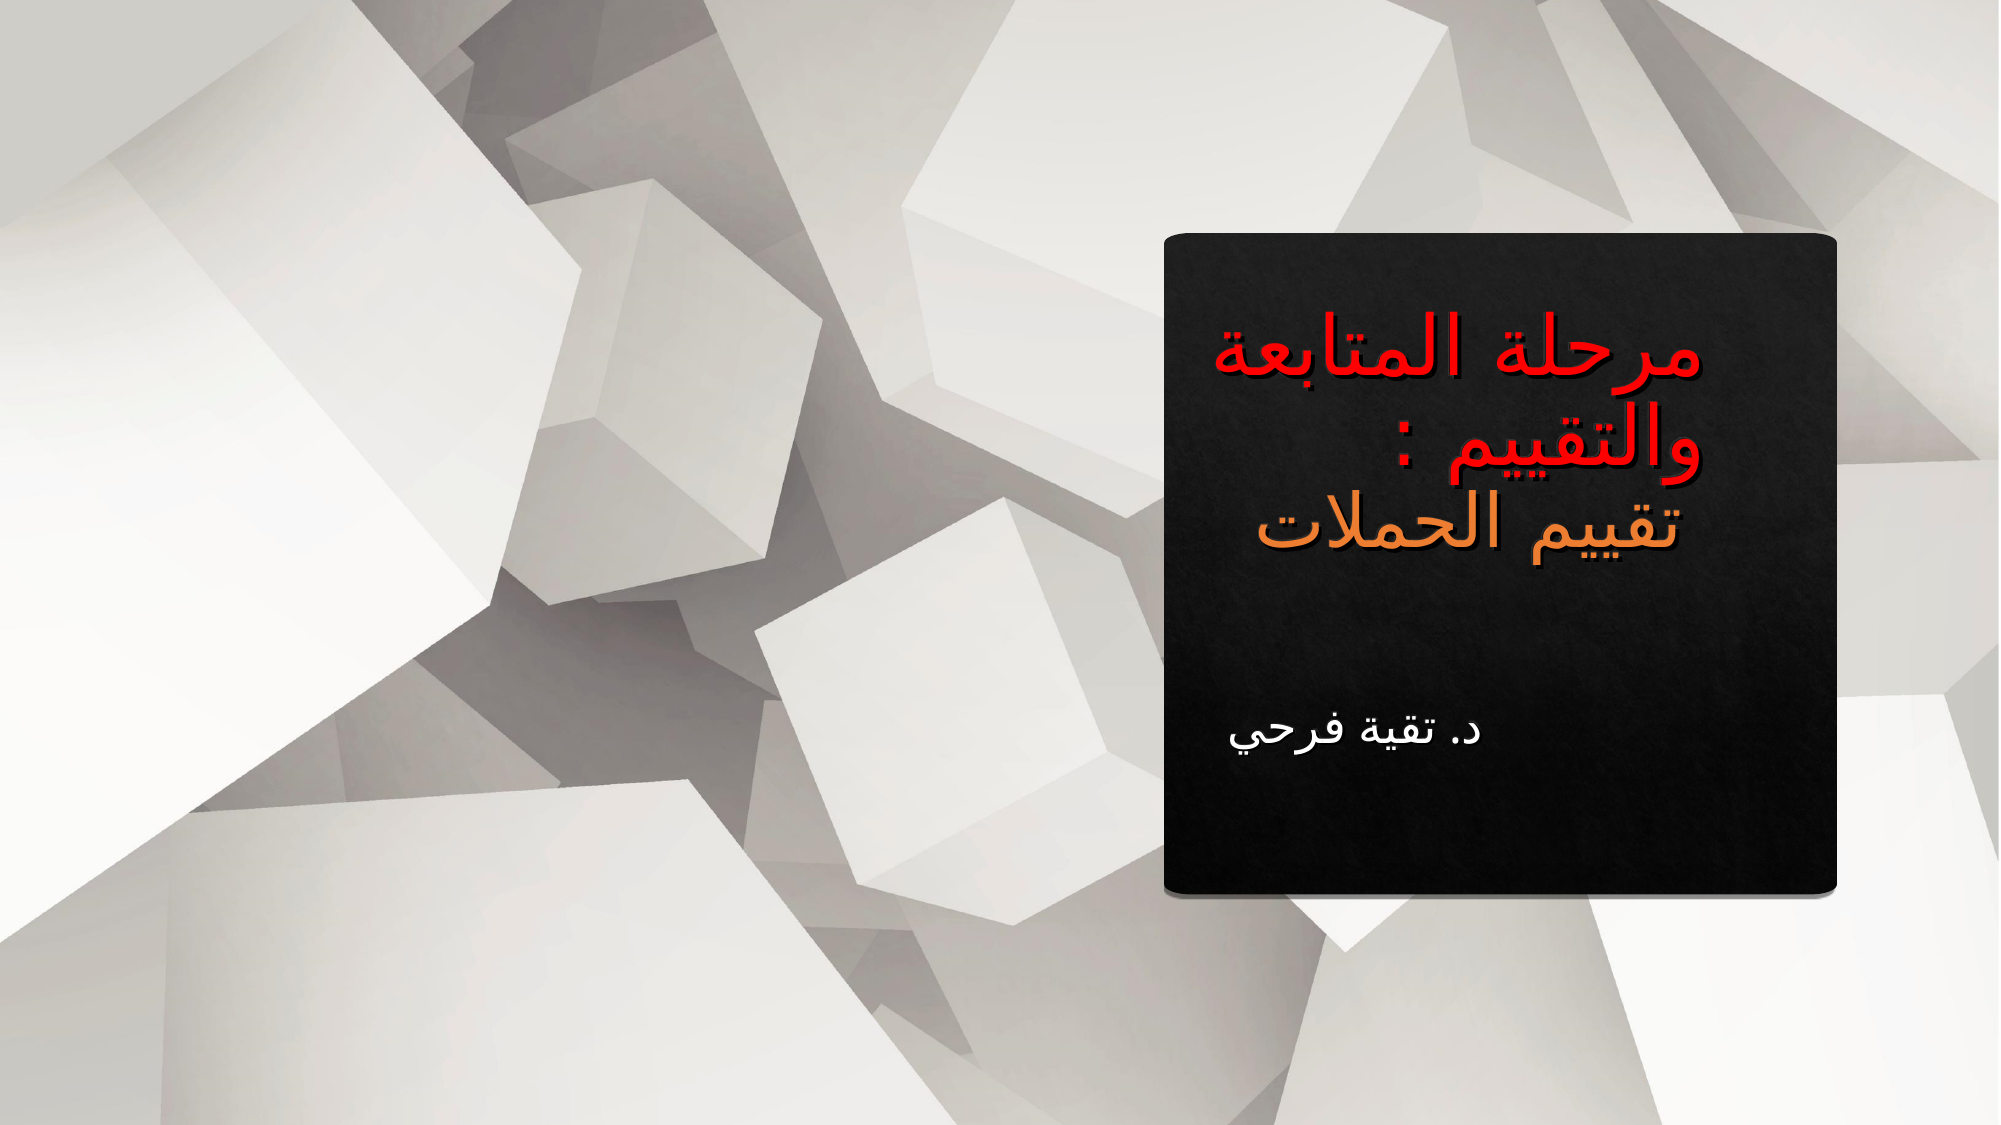

# مرحلة المتابعة والتقييم : تقييم الحملات
د. تقية فرحي